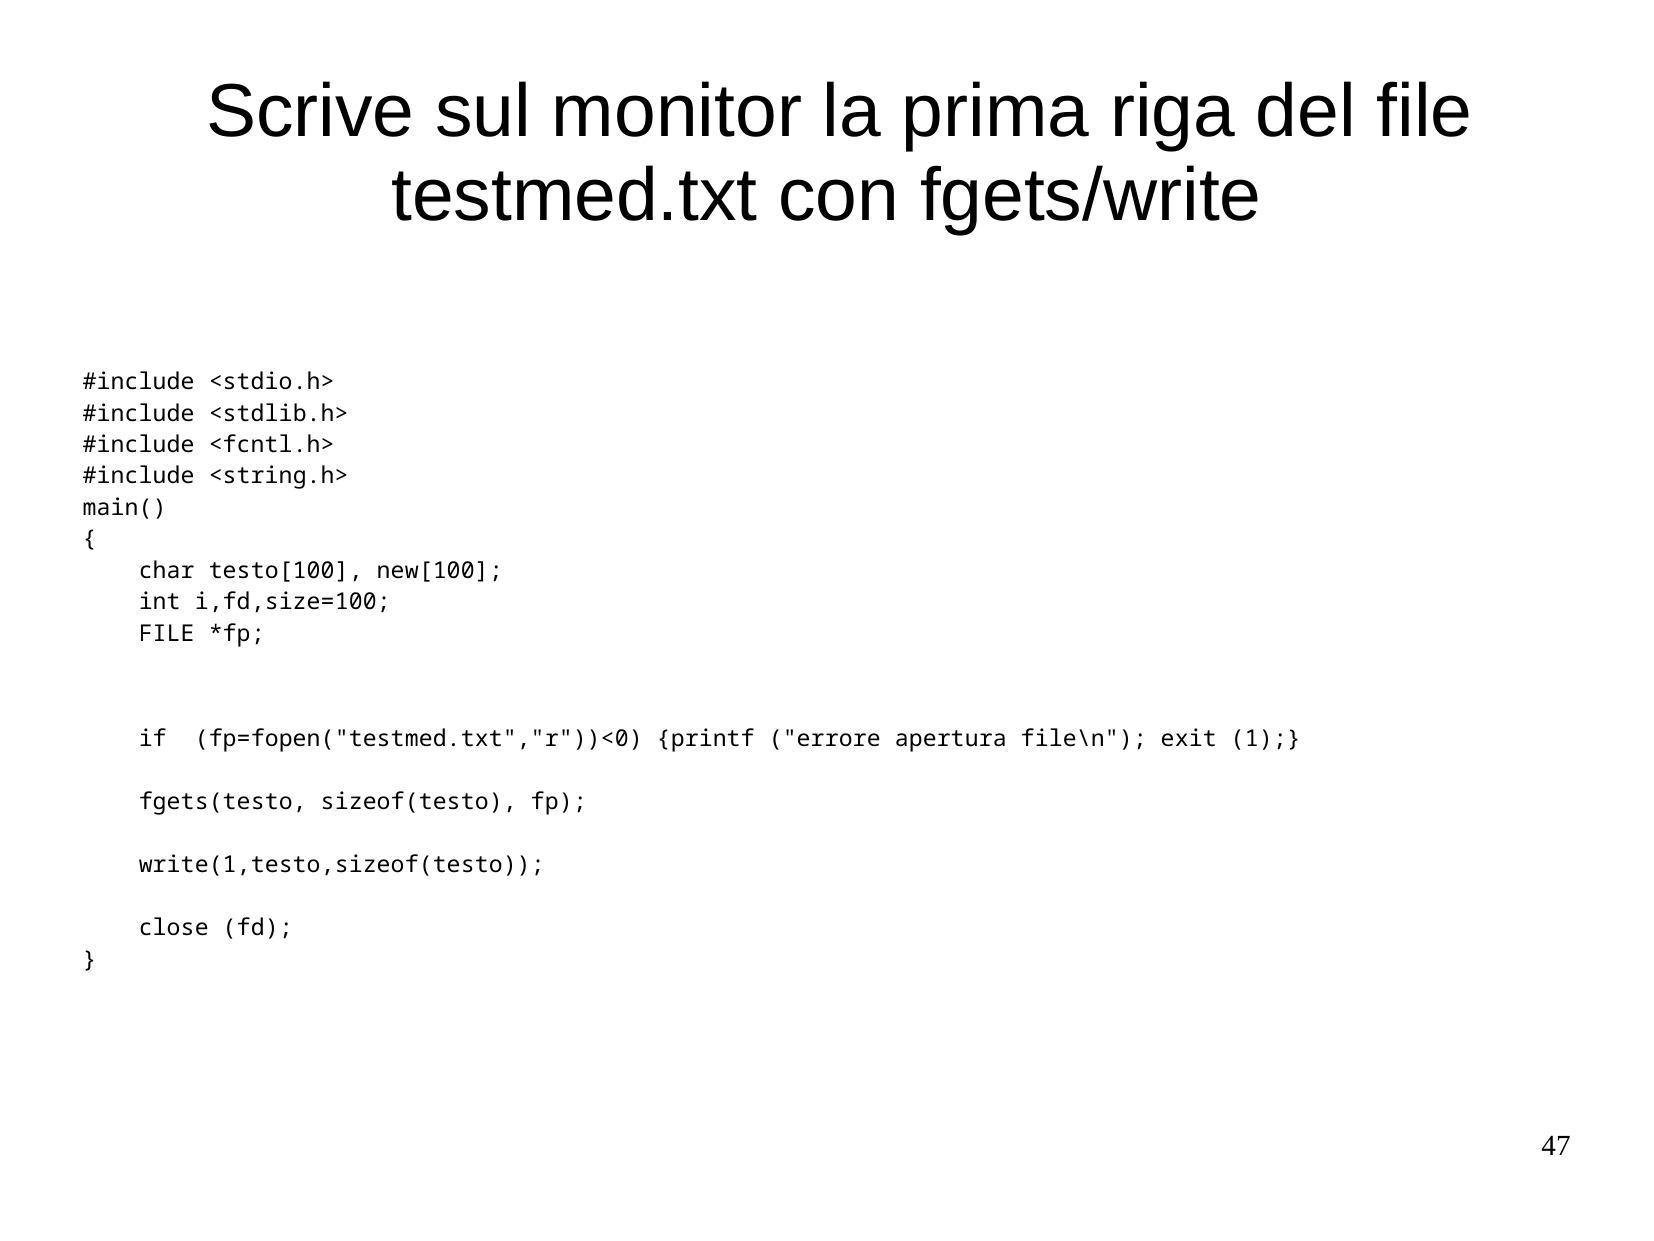

# Scrive sul monitor la prima riga del file testmed.txt con fgets/write
#include <stdio.h>
#include <stdlib.h>
#include <fcntl.h>
#include <string.h>
main()
{
 char testo[100], new[100];
 int i,fd,size=100;
 FILE *fp;
 if (fp=fopen("testmed.txt","r"))<0) {printf ("errore apertura file\n"); exit (1);}
 fgets(testo, sizeof(testo), fp);
 write(1,testo,sizeof(testo));
 close (fd);
}
47